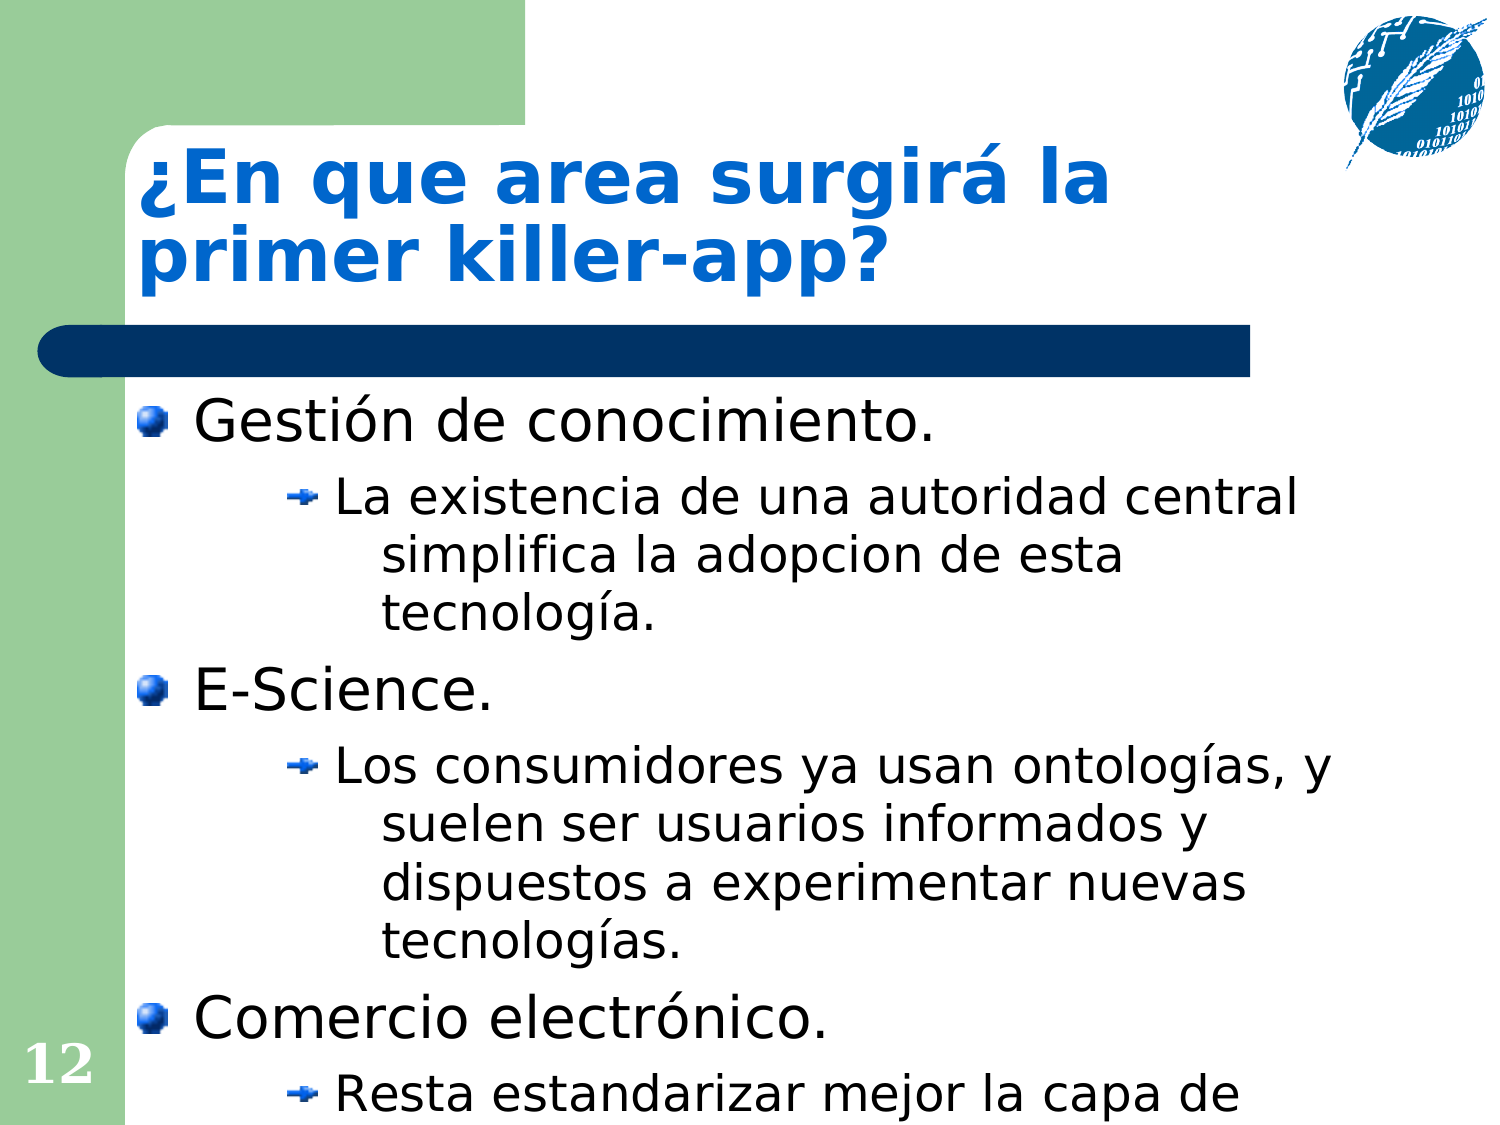

# ¿En que area surgirá la primer killer-app?
Gestión de conocimiento.
La existencia de una autoridad central simplifica la adopcion de esta tecnología.
E-Science.
Los consumidores ya usan ontologías, y suelen ser usuarios informados y dispuestos a experimentar nuevas tecnologías.
Comercio electrónico.
Resta estandarizar mejor la capa de confianza de la web semántica.
12